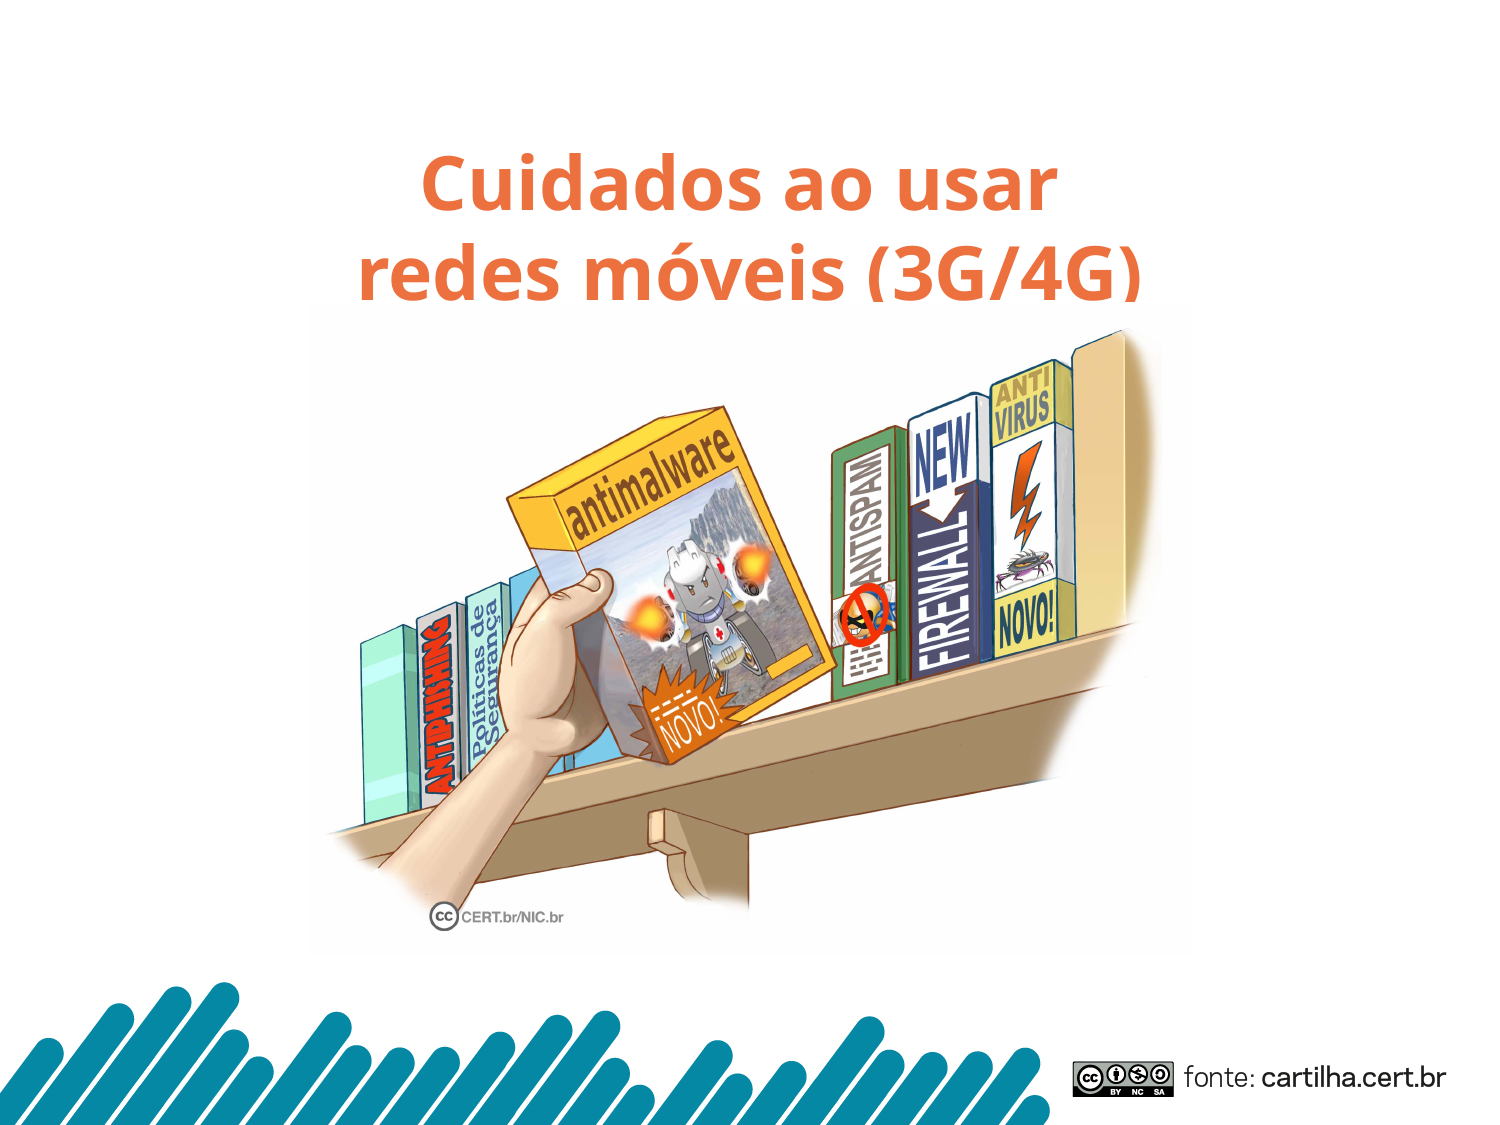

# Cuidados ao usar redes móveis (3G/4G)